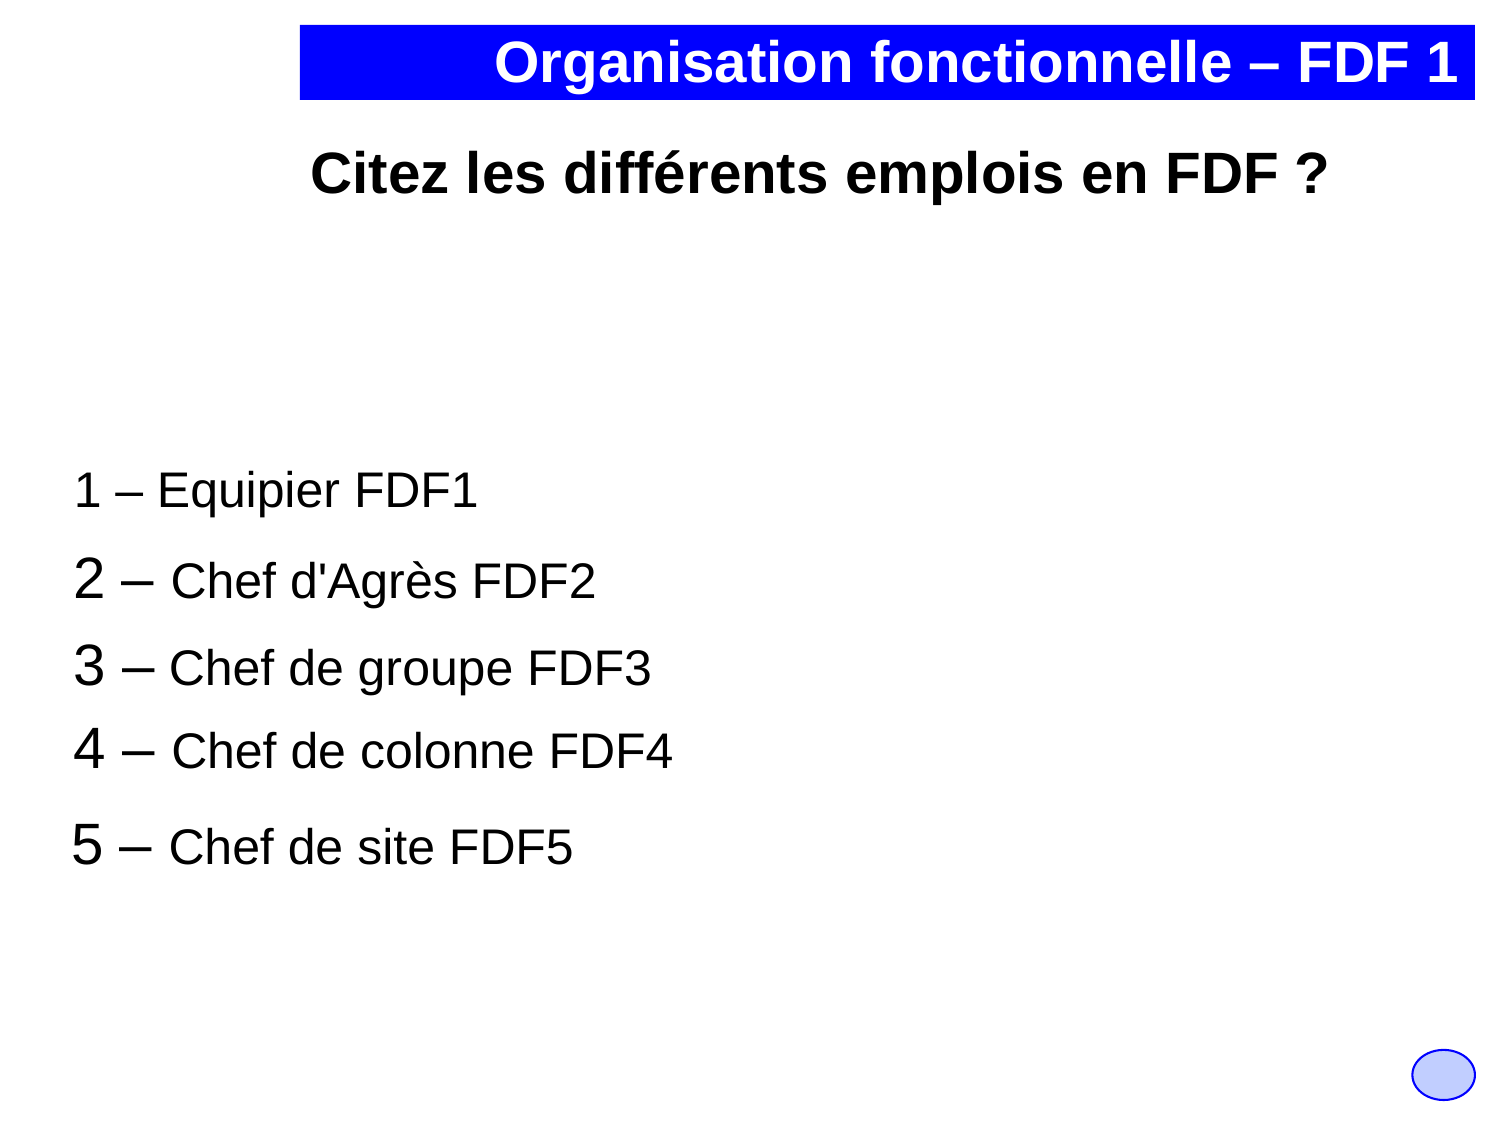

Organisation fonctionnelle – FDF 1
Citez les différents emplois en FDF ?
1 – Equipier FDF1
2 – Chef d'Agrès FDF2
3 – Chef de groupe FDF3
4 – Chef de colonne FDF4
5 – Chef de site FDF5